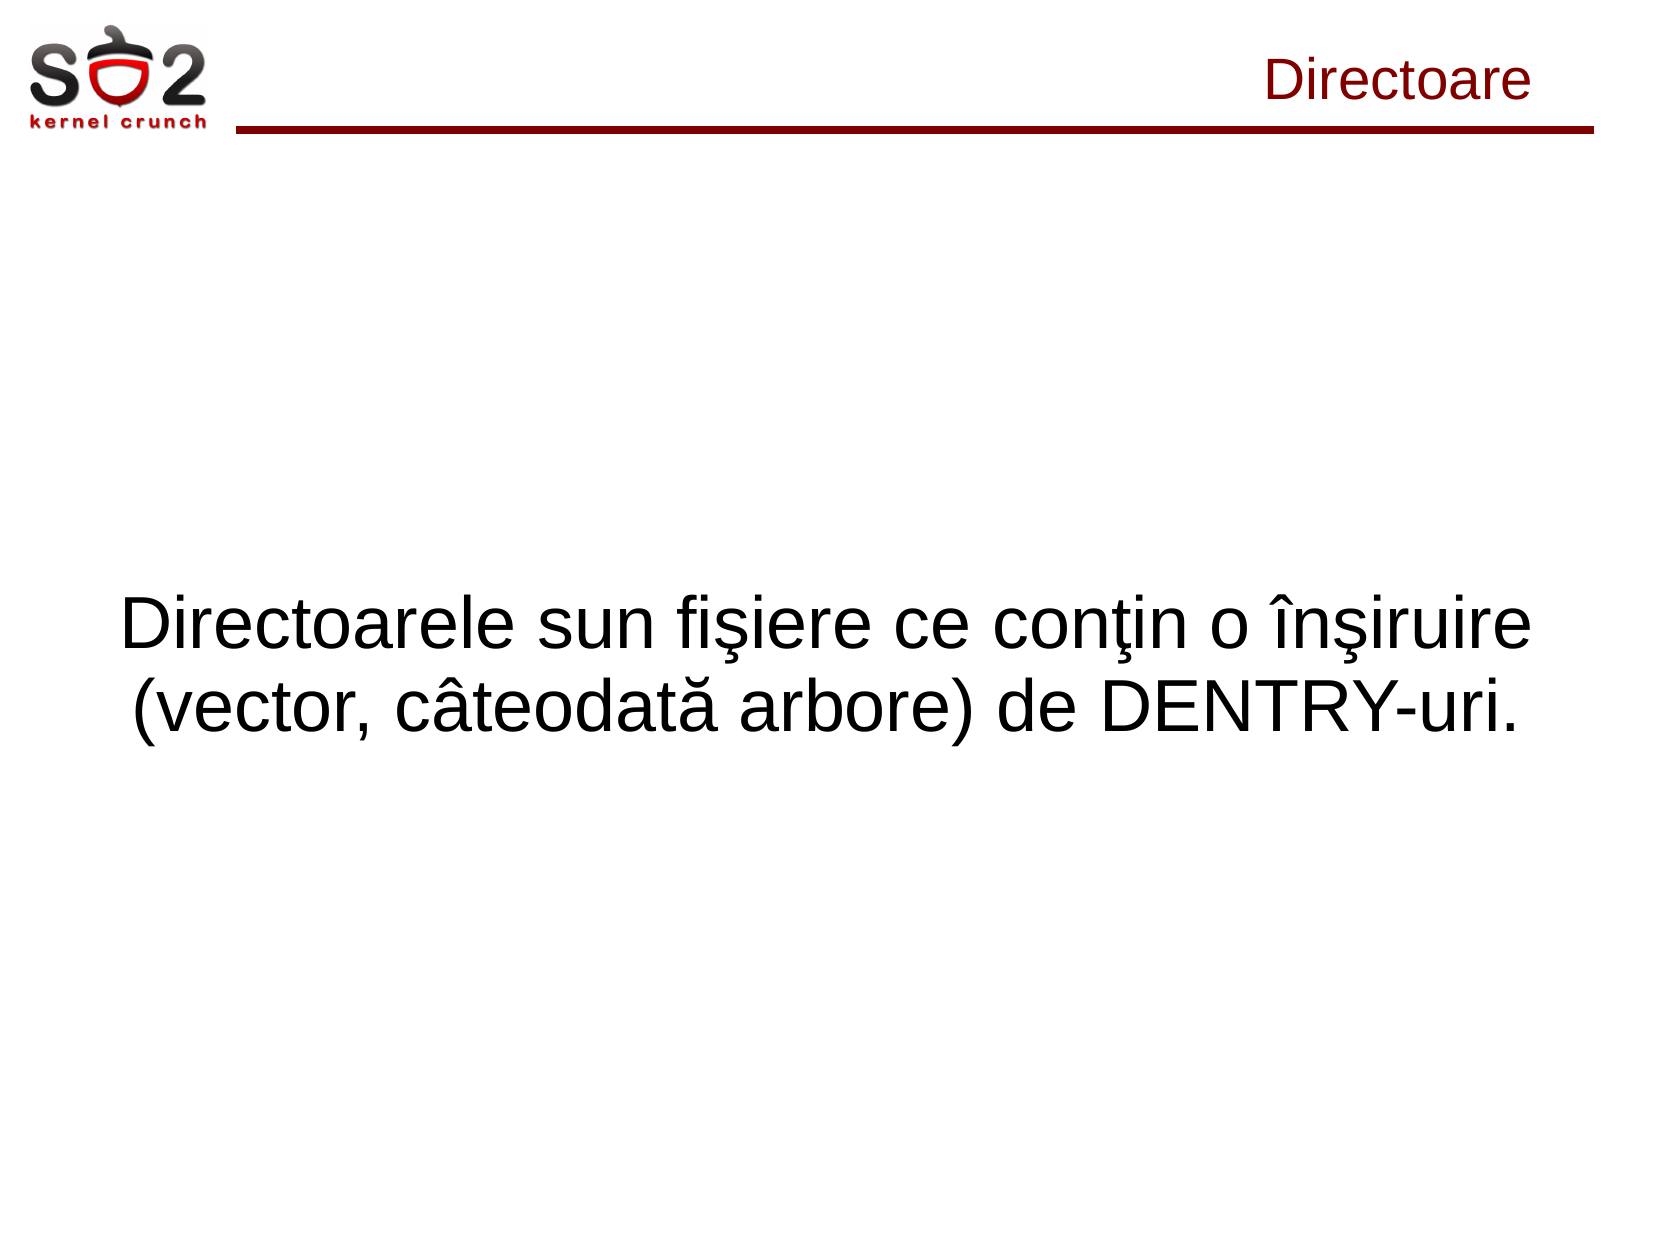

# Directoare
Directoarele sun fişiere ce conţin o înşiruire (vector, câteodată arbore) de DENTRY-uri.